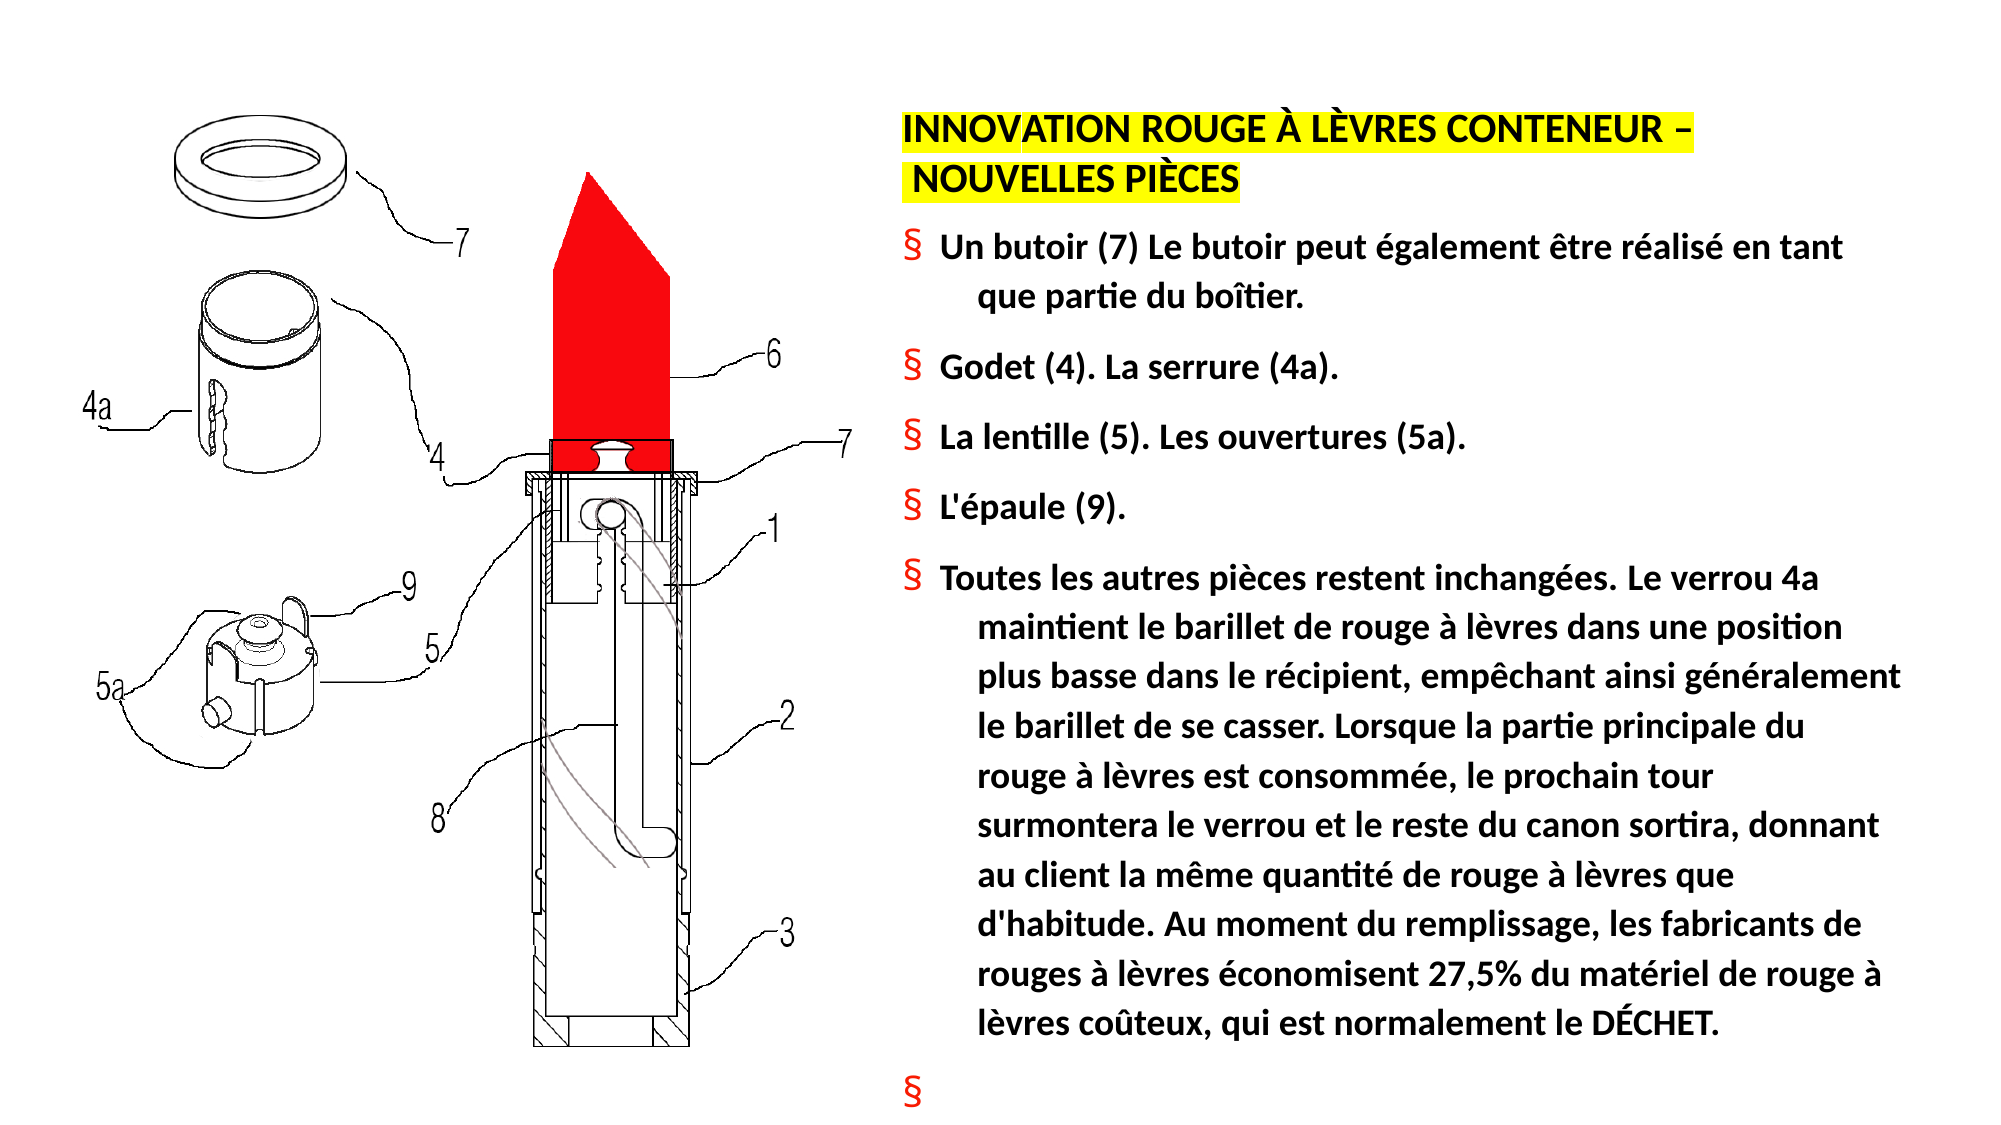

INNOVATION ROUGE À LÈVRES CONTENEUR –
 NOUVELLES PIÈCES
Un butoir (7) Le butoir peut également être réalisé en tant que partie du boîtier.
Godet (4). La serrure (4a).
La lentille (5). Les ouvertures (5a).
L'épaule (9).
Toutes les autres pièces restent inchangées. Le verrou 4a maintient le barillet de rouge à lèvres dans une position plus basse dans le récipient, empêchant ainsi généralement le barillet de se casser. Lorsque la partie principale du rouge à lèvres est consommée, le prochain tour surmontera le verrou et le reste du canon sortira, donnant au client la même quantité de rouge à lèvres que d'habitude. Au moment du remplissage, les fabricants de rouges à lèvres économisent 27,5% du matériel de rouge à lèvres coûteux, qui est normalement le DÉCHET.